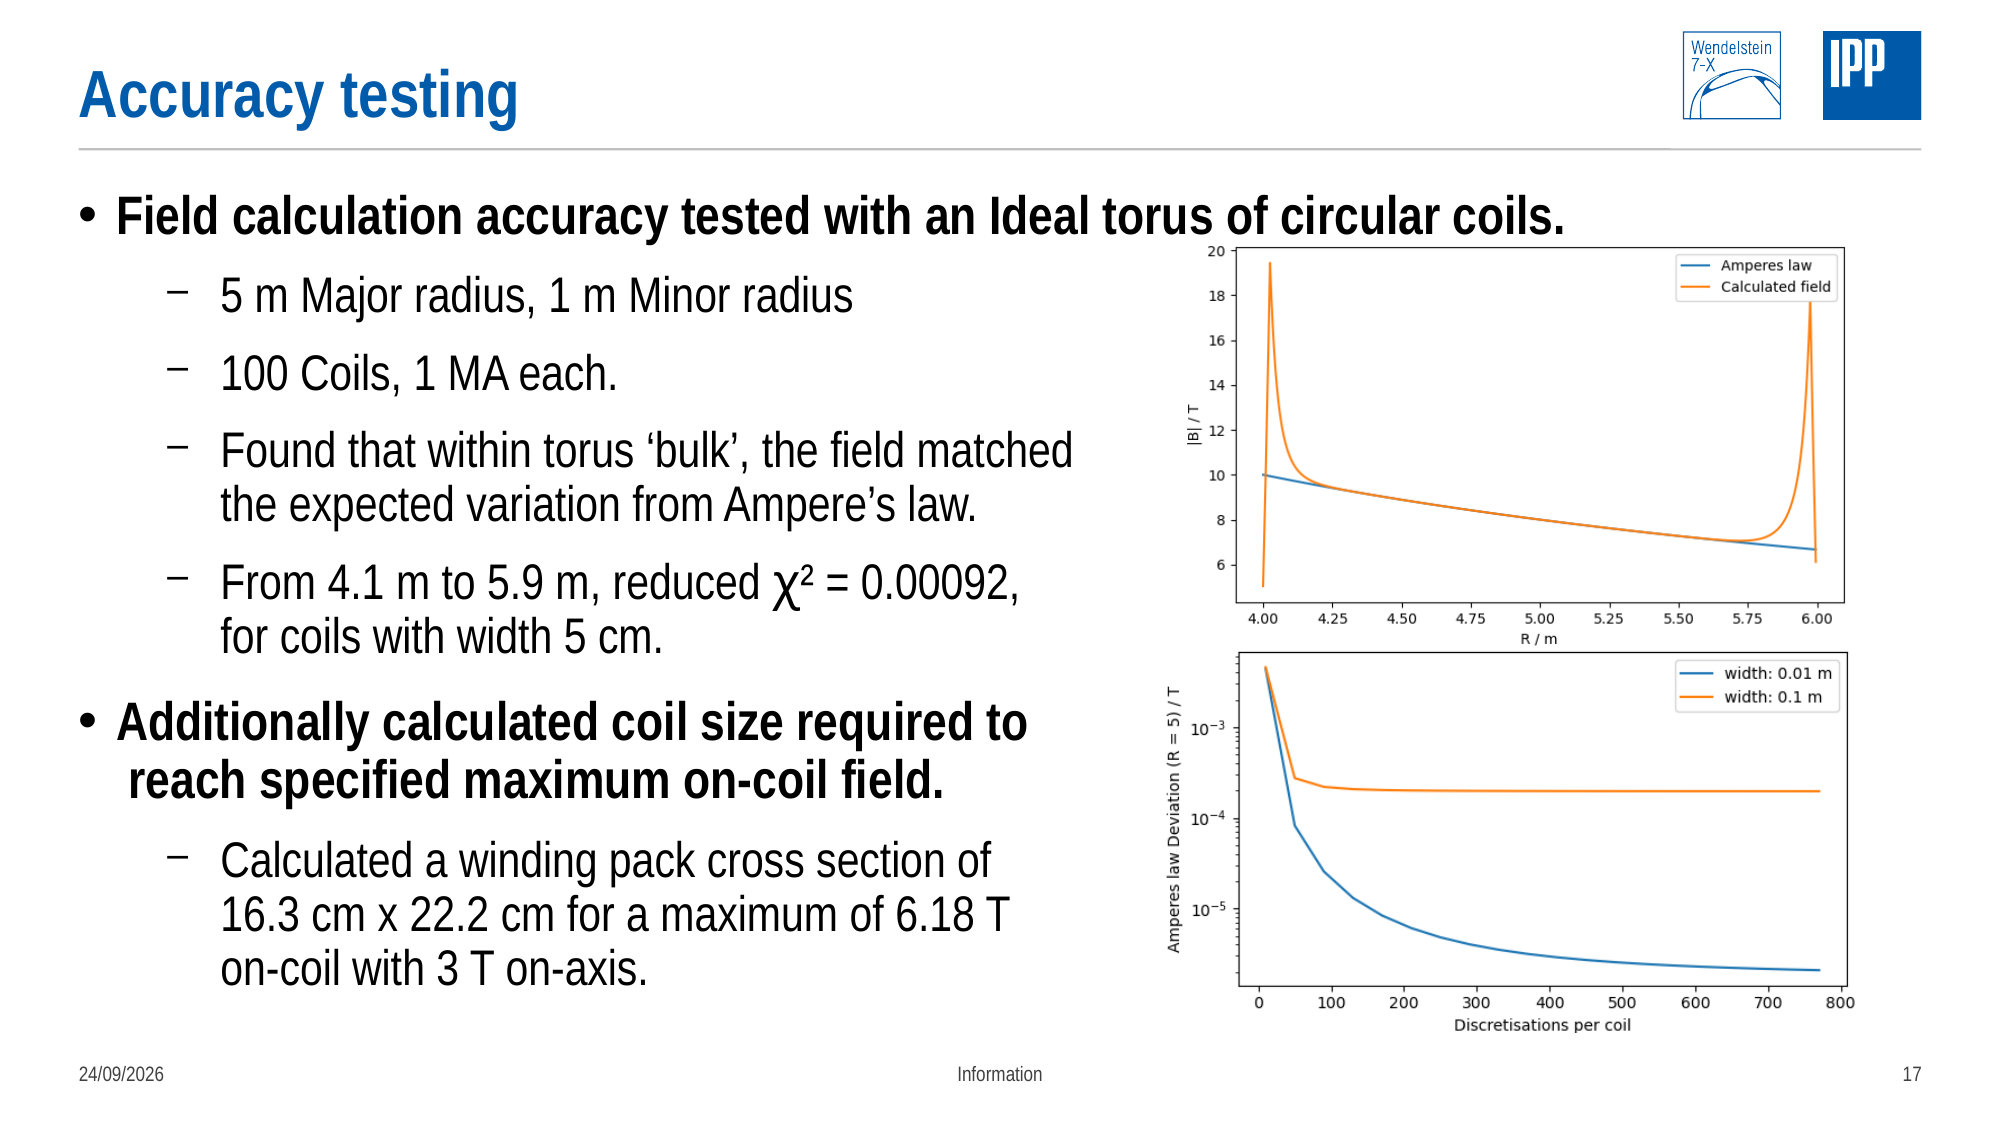

# Accuracy testing
Field calculation accuracy tested with an Ideal torus of circular coils.
5 m Major radius, 1 m Minor radius
100 Coils, 1 MA each.
Found that within torus ‘bulk’, the field matched
the expected variation from Ampere’s law.
From 4.1 m to 5.9 m, reduced χ² = 0.00092,
for coils with width 5 cm.
Additionally calculated coil size required to
 reach specified maximum on-coil field.
Calculated a winding pack cross section of
16.3 cm x 22.2 cm for a maximum of 6.18 T
on-coil with 3 T on-axis.
Information